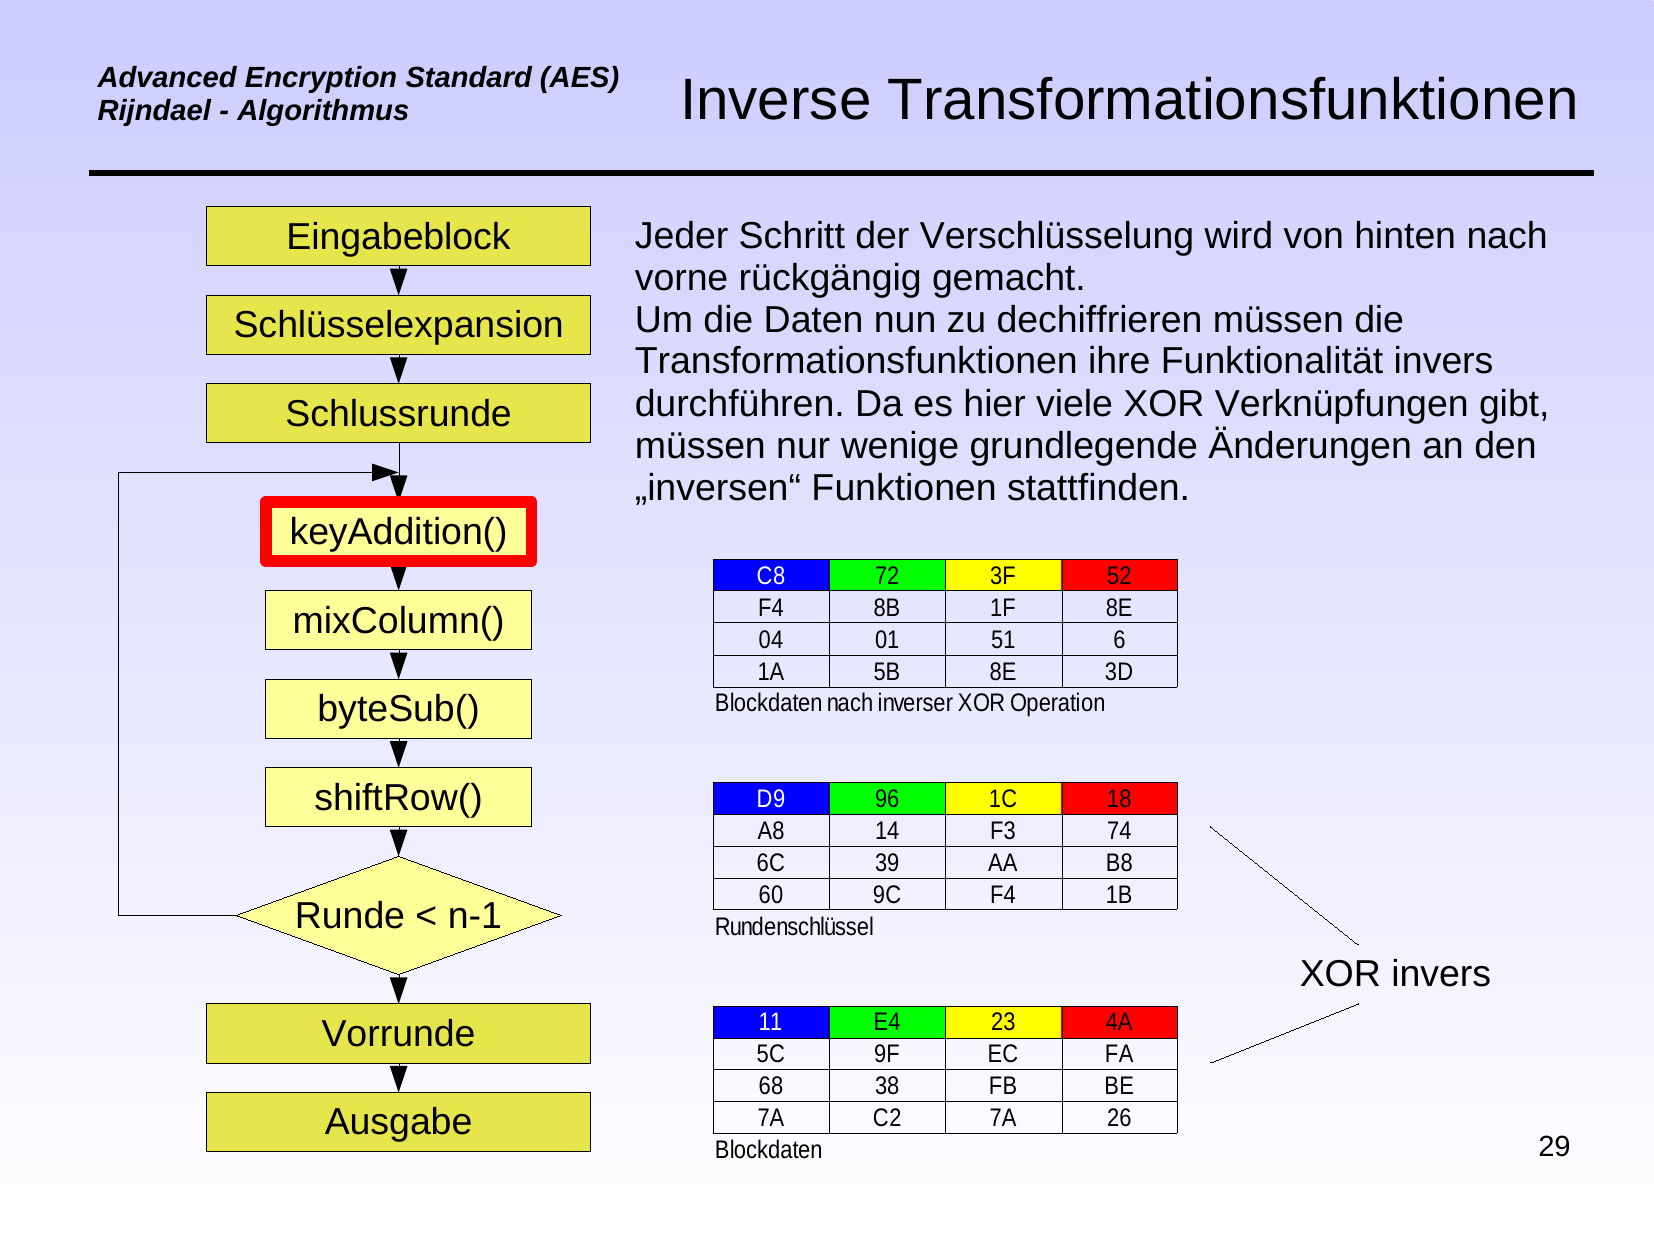

Advanced Encryption Standard (AES)
Rijndael - Algorithmus
Inverse Transformationsfunktionen
Eingabeblock
Jeder Schritt der Verschlüsselung wird von hinten nach vorne rückgängig gemacht.
Um die Daten nun zu dechiffrieren müssen die Transformationsfunktionen ihre Funktionalität invers durchführen. Da es hier viele XOR Verknüpfungen gibt, müssen nur wenige grundlegende Änderungen an den „inversen“ Funktionen stattfinden.
Schlüsselexpansion
Schlussrunde
keyAddition()
mixColumn()
byteSub()
shiftRow()
Runde < n-1
XOR invers
Vorrunde
Ausgabe
29